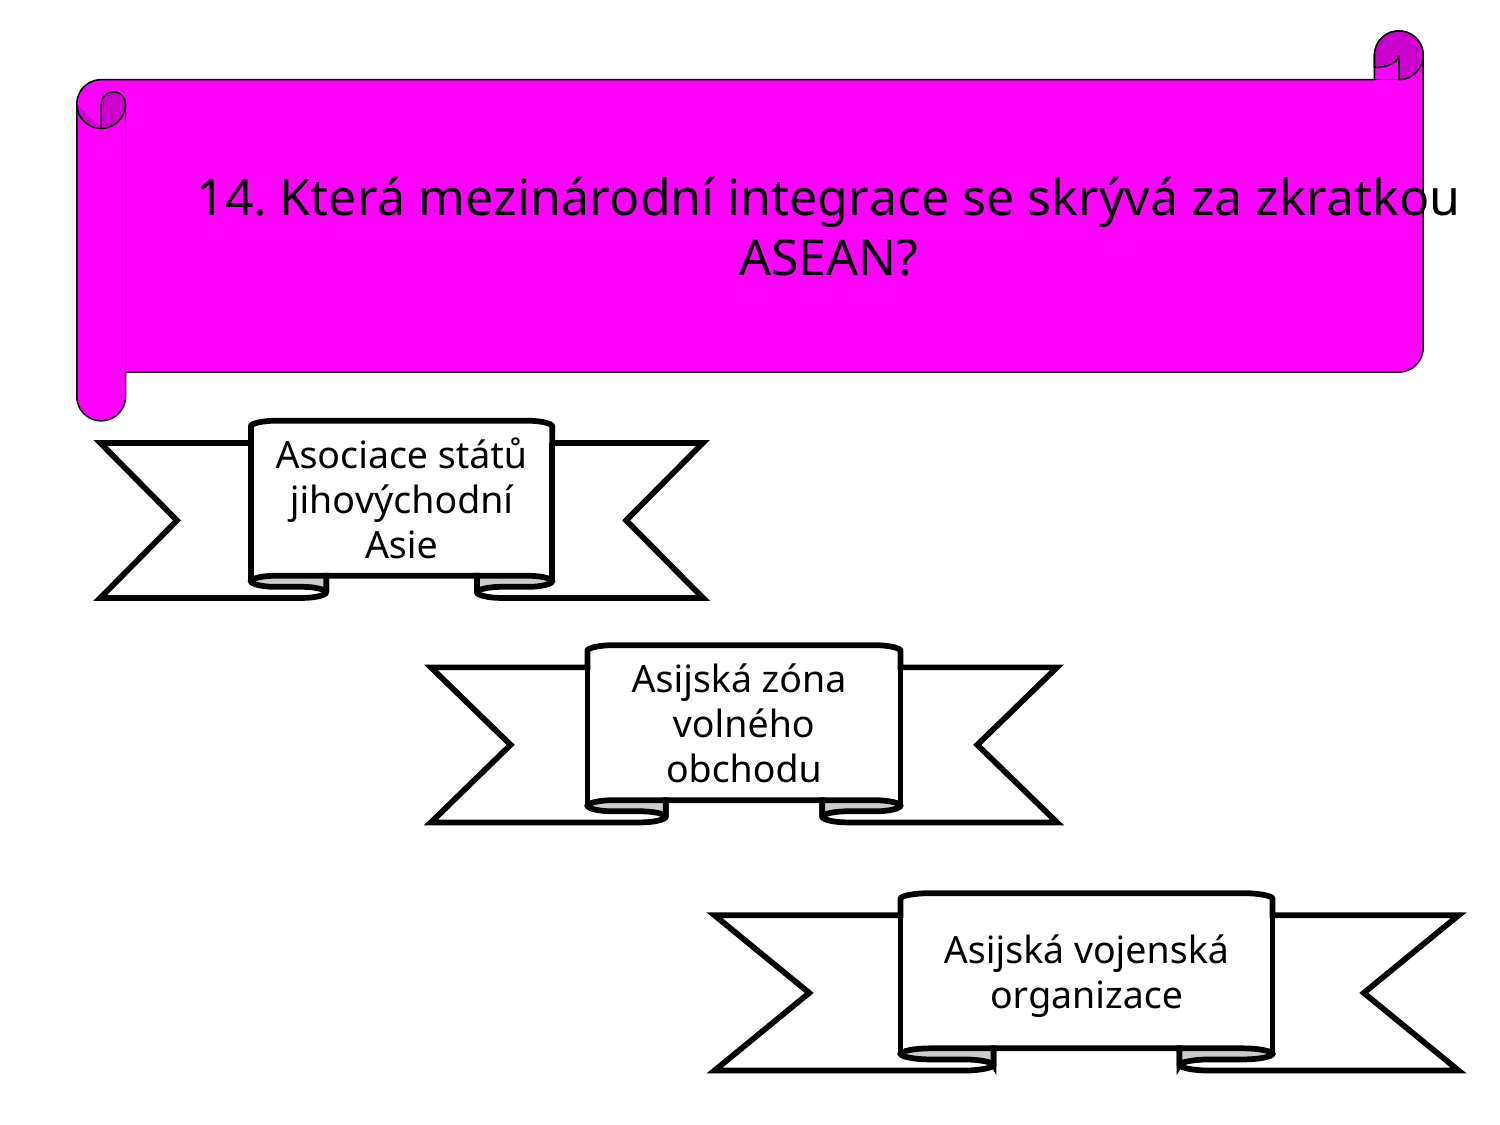

14. Která mezinárodní integrace se skrývá za zkratkou
ASEAN?
Asociace států
jihovýchodní
Asie
Asijská zóna
volného
obchodu
Asijská vojenská
organizace